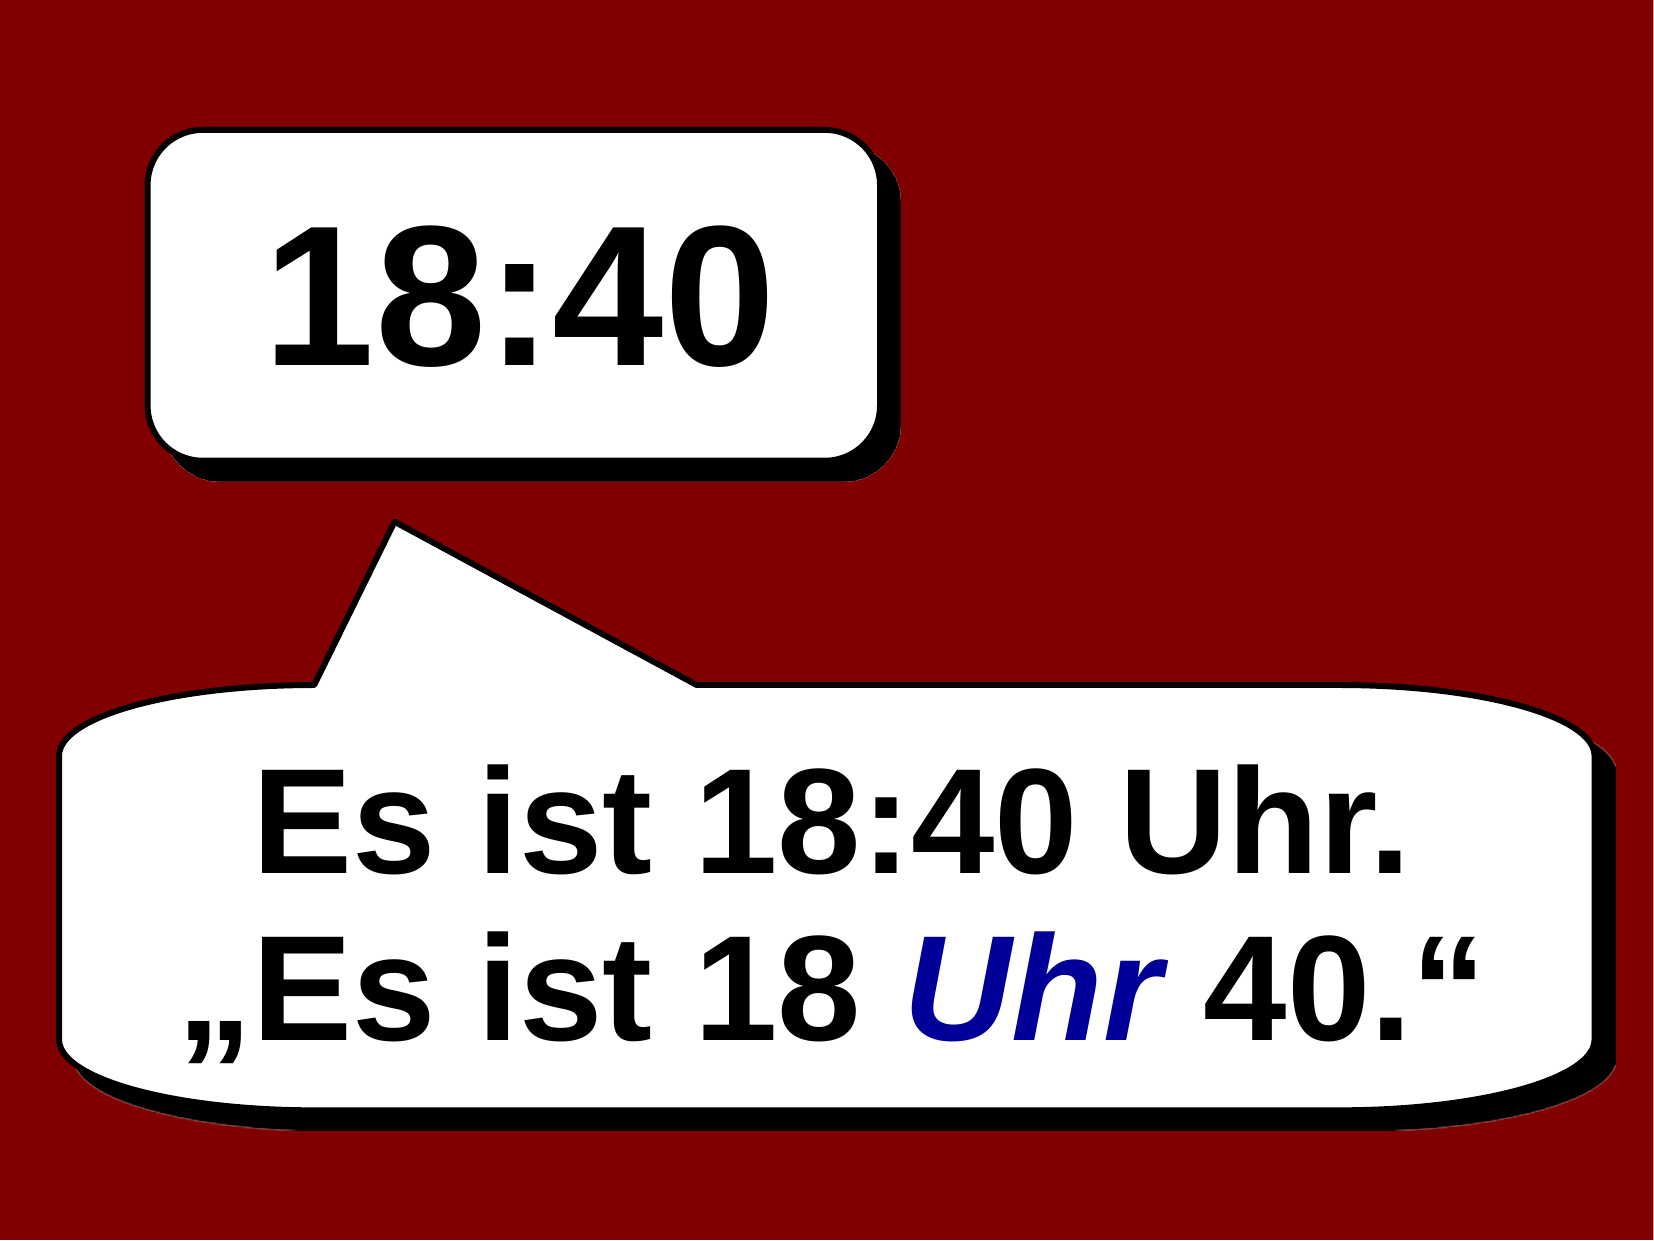

18:40
Es ist 18:40 Uhr.
„Es ist 18 Uhr 40.“